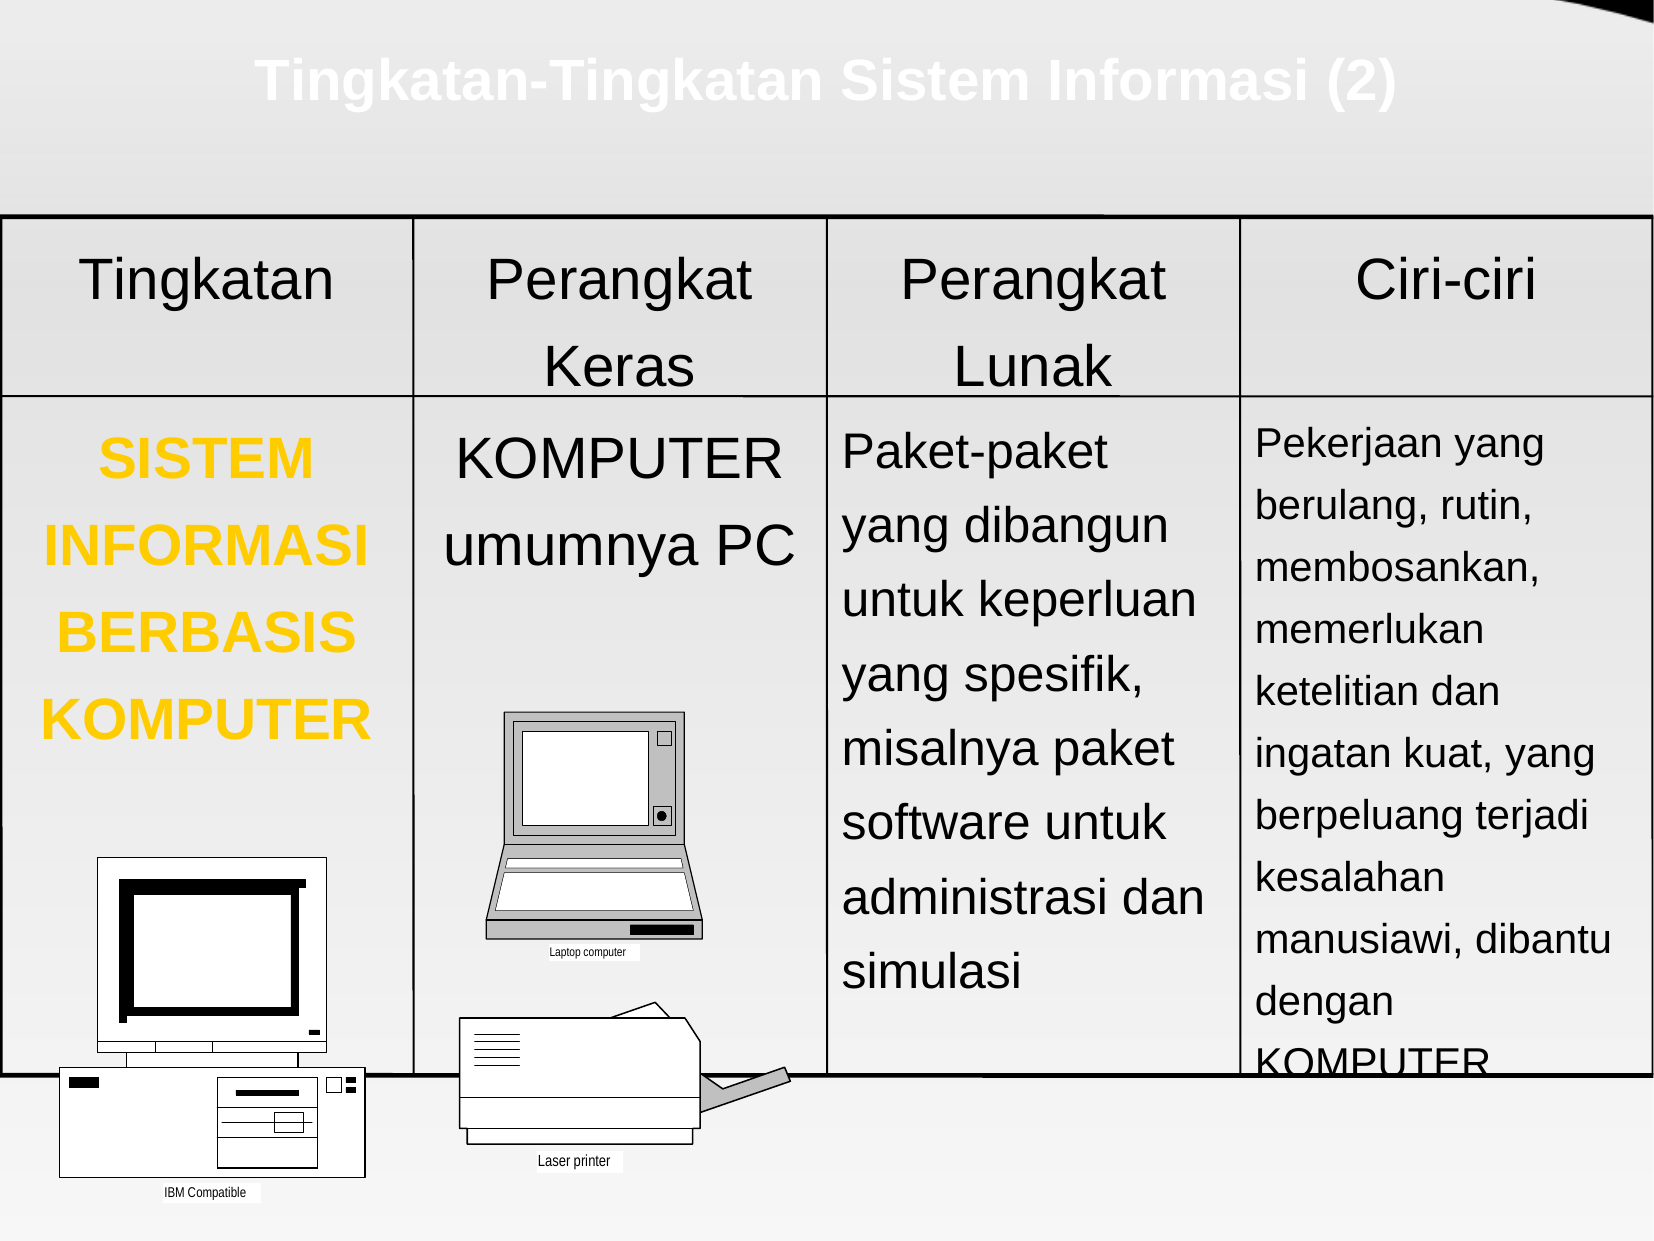

# Tingkatan-Tingkatan Sistem Informasi (2)‏
Tingkatan
Perangkat Keras
Perangkat Lunak
Ciri-ciri
SISTEM INFORMASI BERBASIS KOMPUTER
KOMPUTER umumnya PC
Paket-paket yang dibangun untuk keperluan yang spesifik, misalnya paket software untuk administrasi dan simulasi
Pekerjaan yang berulang, rutin, membosankan, memerlukan ketelitian dan ingatan kuat, yang berpeluang terjadi kesalahan manusiawi, dibantu dengan KOMPUTER